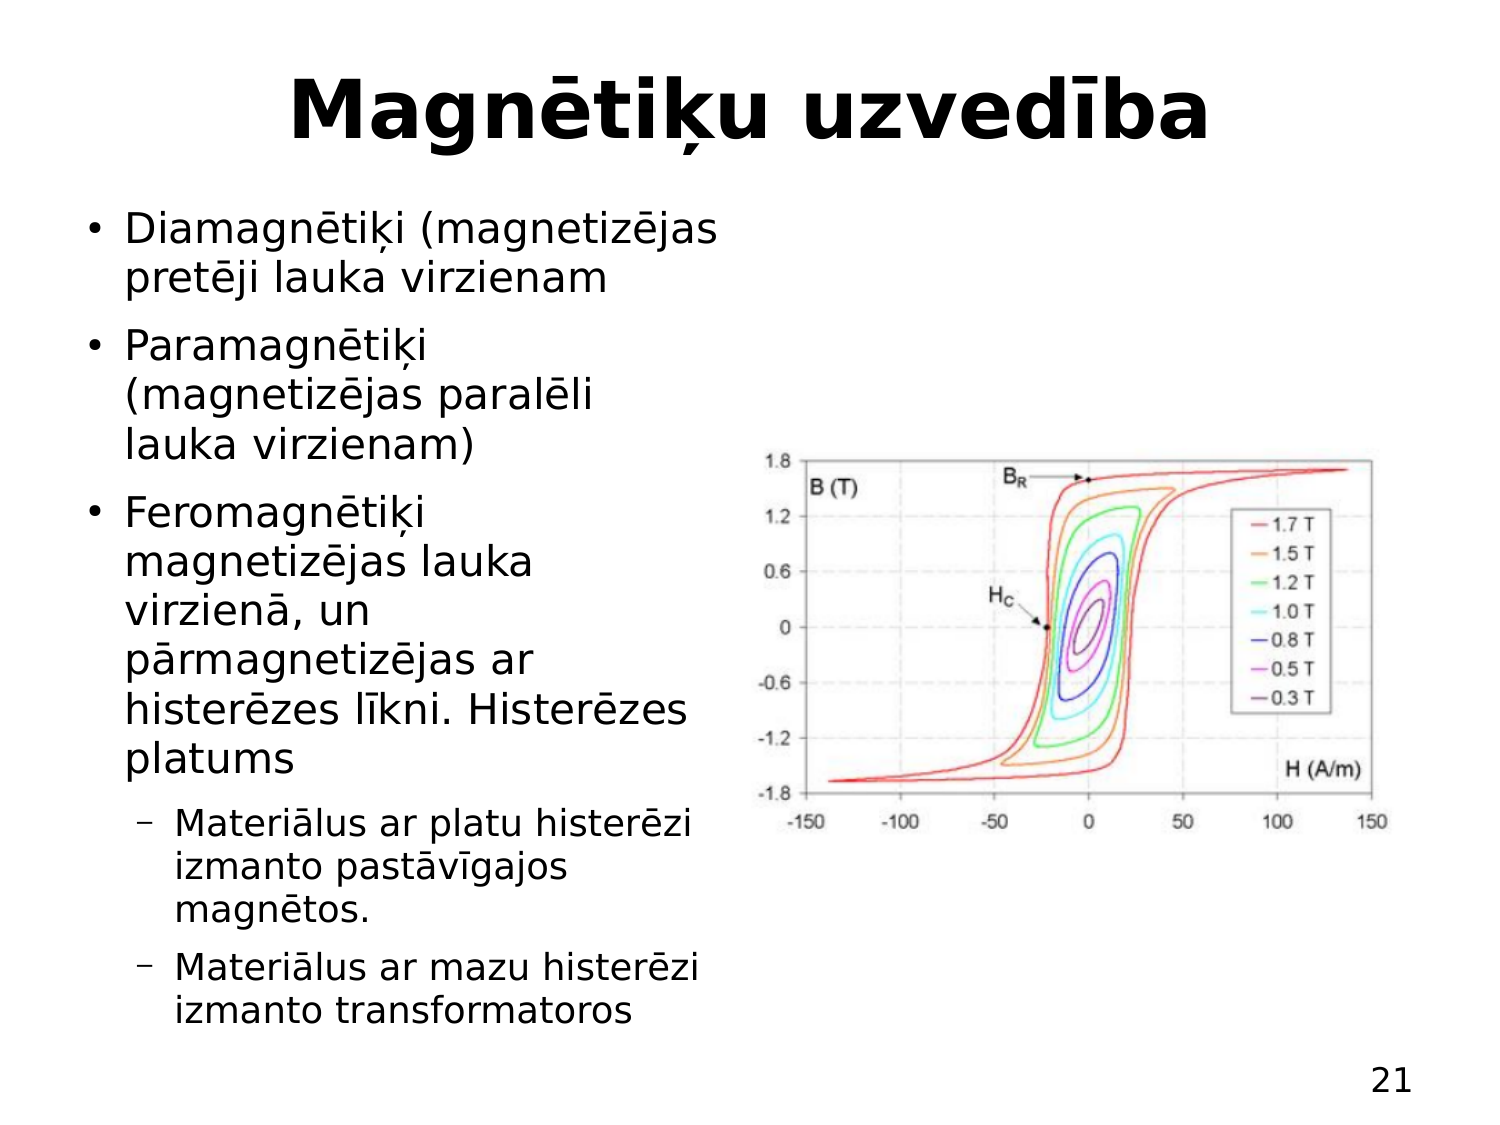

# Magnētiķu uzvedība
Diamagnētiķi (magnetizējas pretēji lauka virzienam
Paramagnētiķi (magnetizējas paralēli lauka virzienam)
Feromagnētiķi magnetizējas lauka virzienā, un pārmagnetizējas ar histerēzes līkni. Histerēzes platums
Materiālus ar platu histerēzi izmanto pastāvīgajos magnētos.
Materiālus ar mazu histerēzi izmanto transformatoros